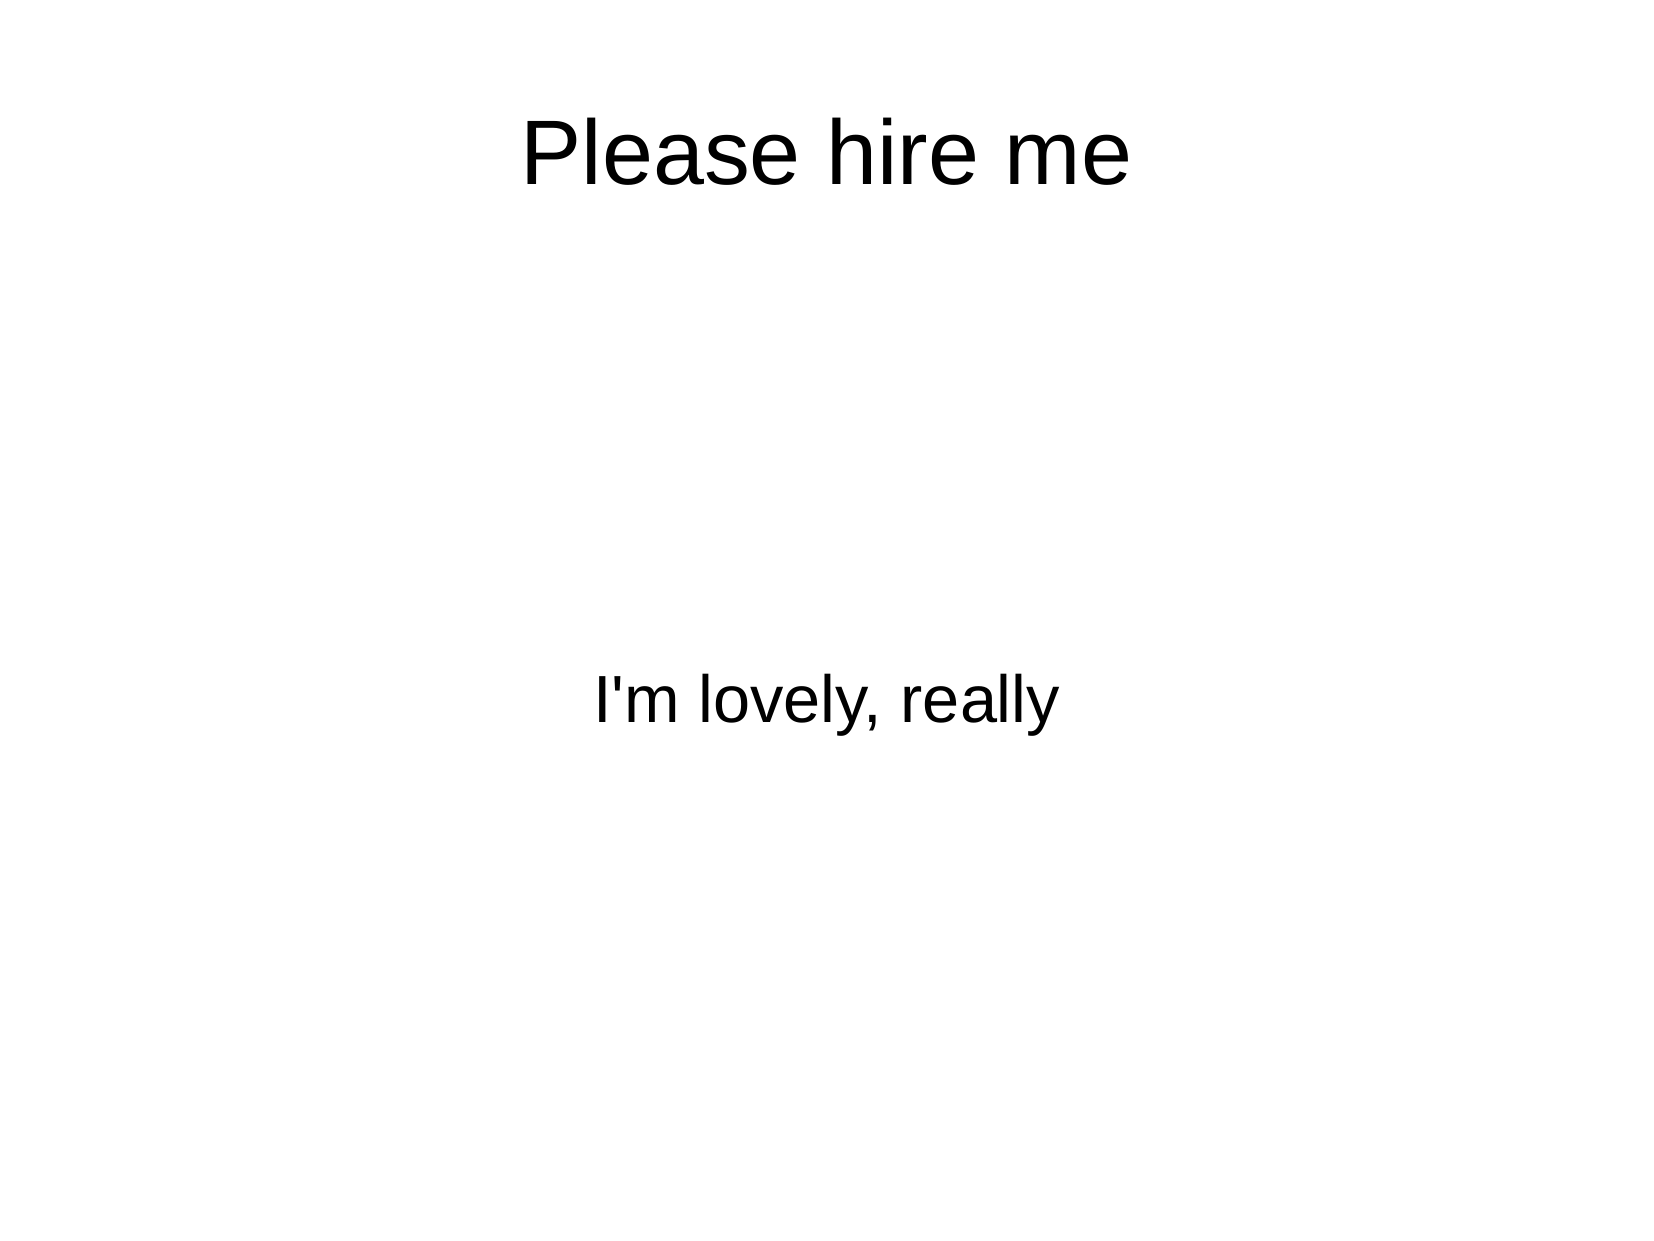

# Please hire me
I'm lovely, really